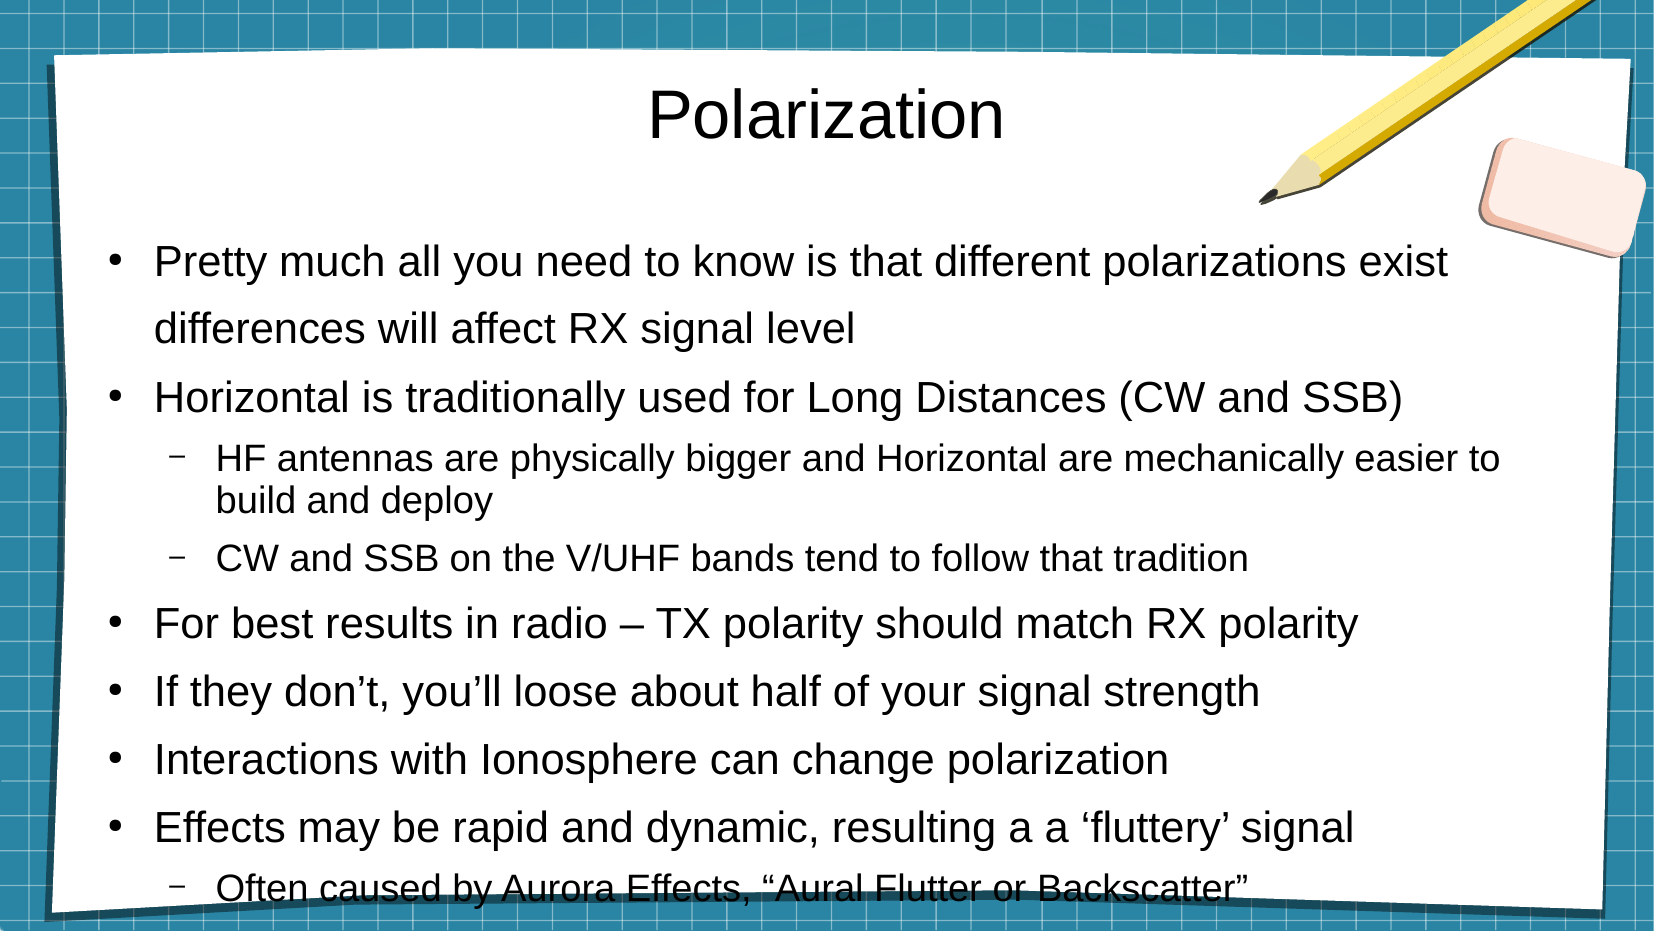

# Polarization
Pretty much all you need to know is that different polarizations exist
differences will affect RX signal level
Horizontal is traditionally used for Long Distances (CW and SSB)
HF antennas are physically bigger and Horizontal are mechanically easier to build and deploy
CW and SSB on the V/UHF bands tend to follow that tradition
For best results in radio – TX polarity should match RX polarity
If they don’t, you’ll loose about half of your signal strength
Interactions with Ionosphere can change polarization
Effects may be rapid and dynamic, resulting a a ‘fluttery’ signal
Often caused by Aurora Effects, “Aural Flutter or Backscatter”